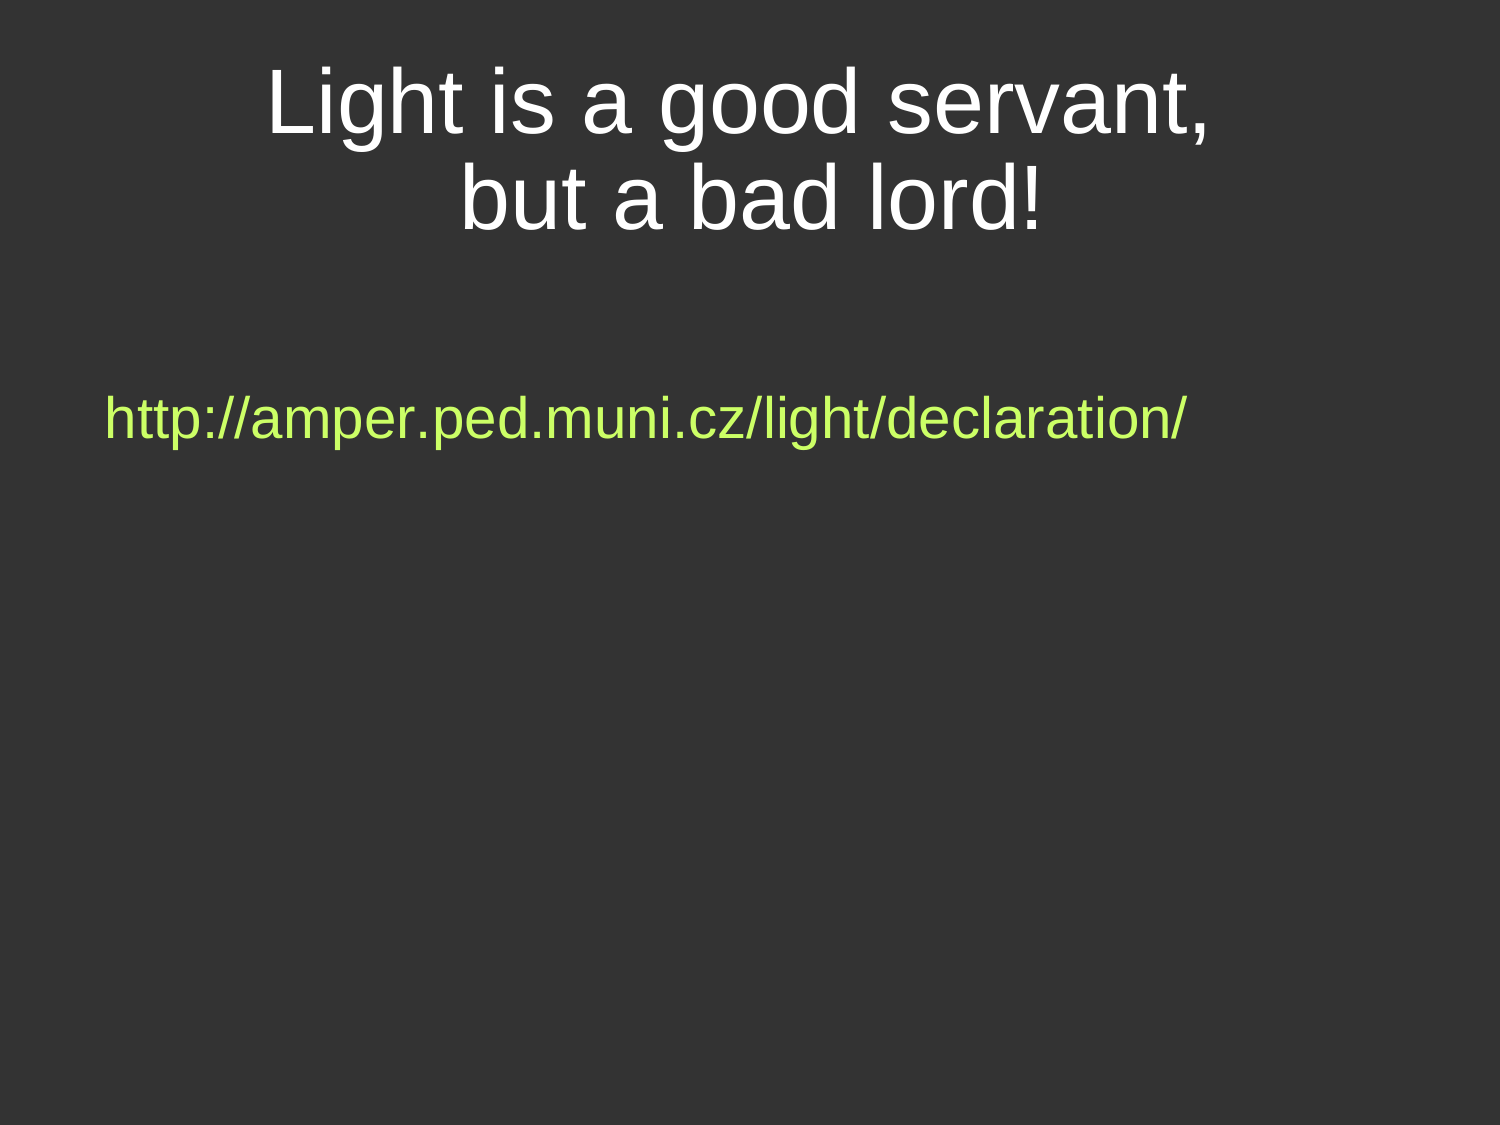

# Light is a good servant, but a bad lord!
 http://amper.ped.muni.cz/light/declaration/